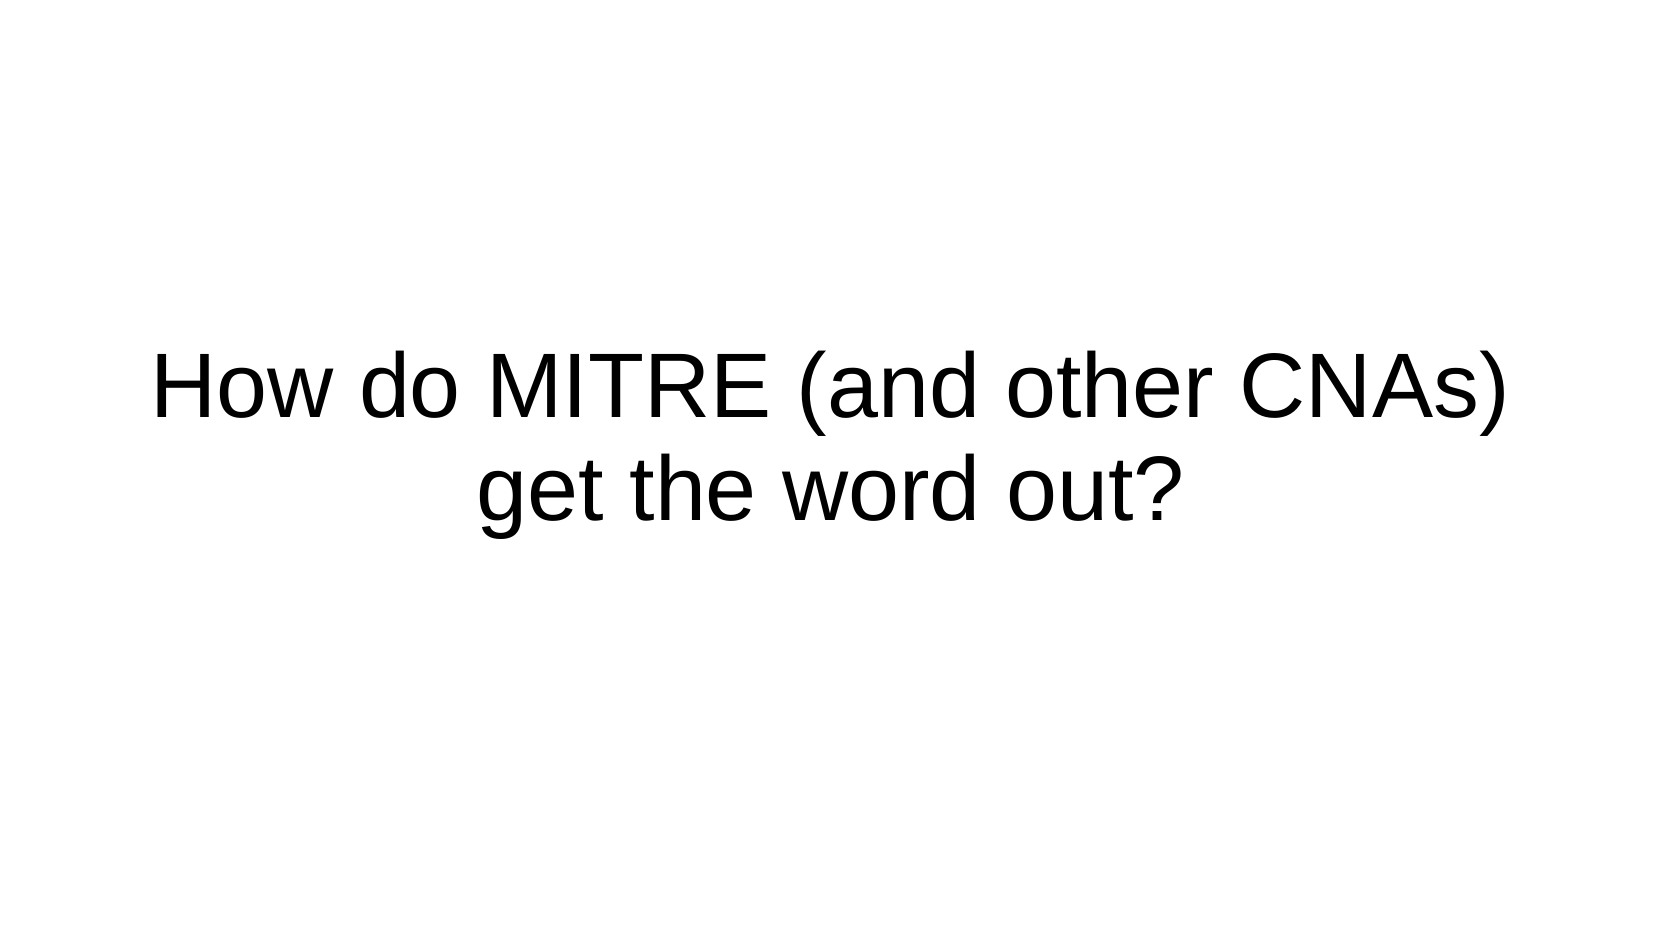

# How do MITRE (and other CNAs) get the word out?